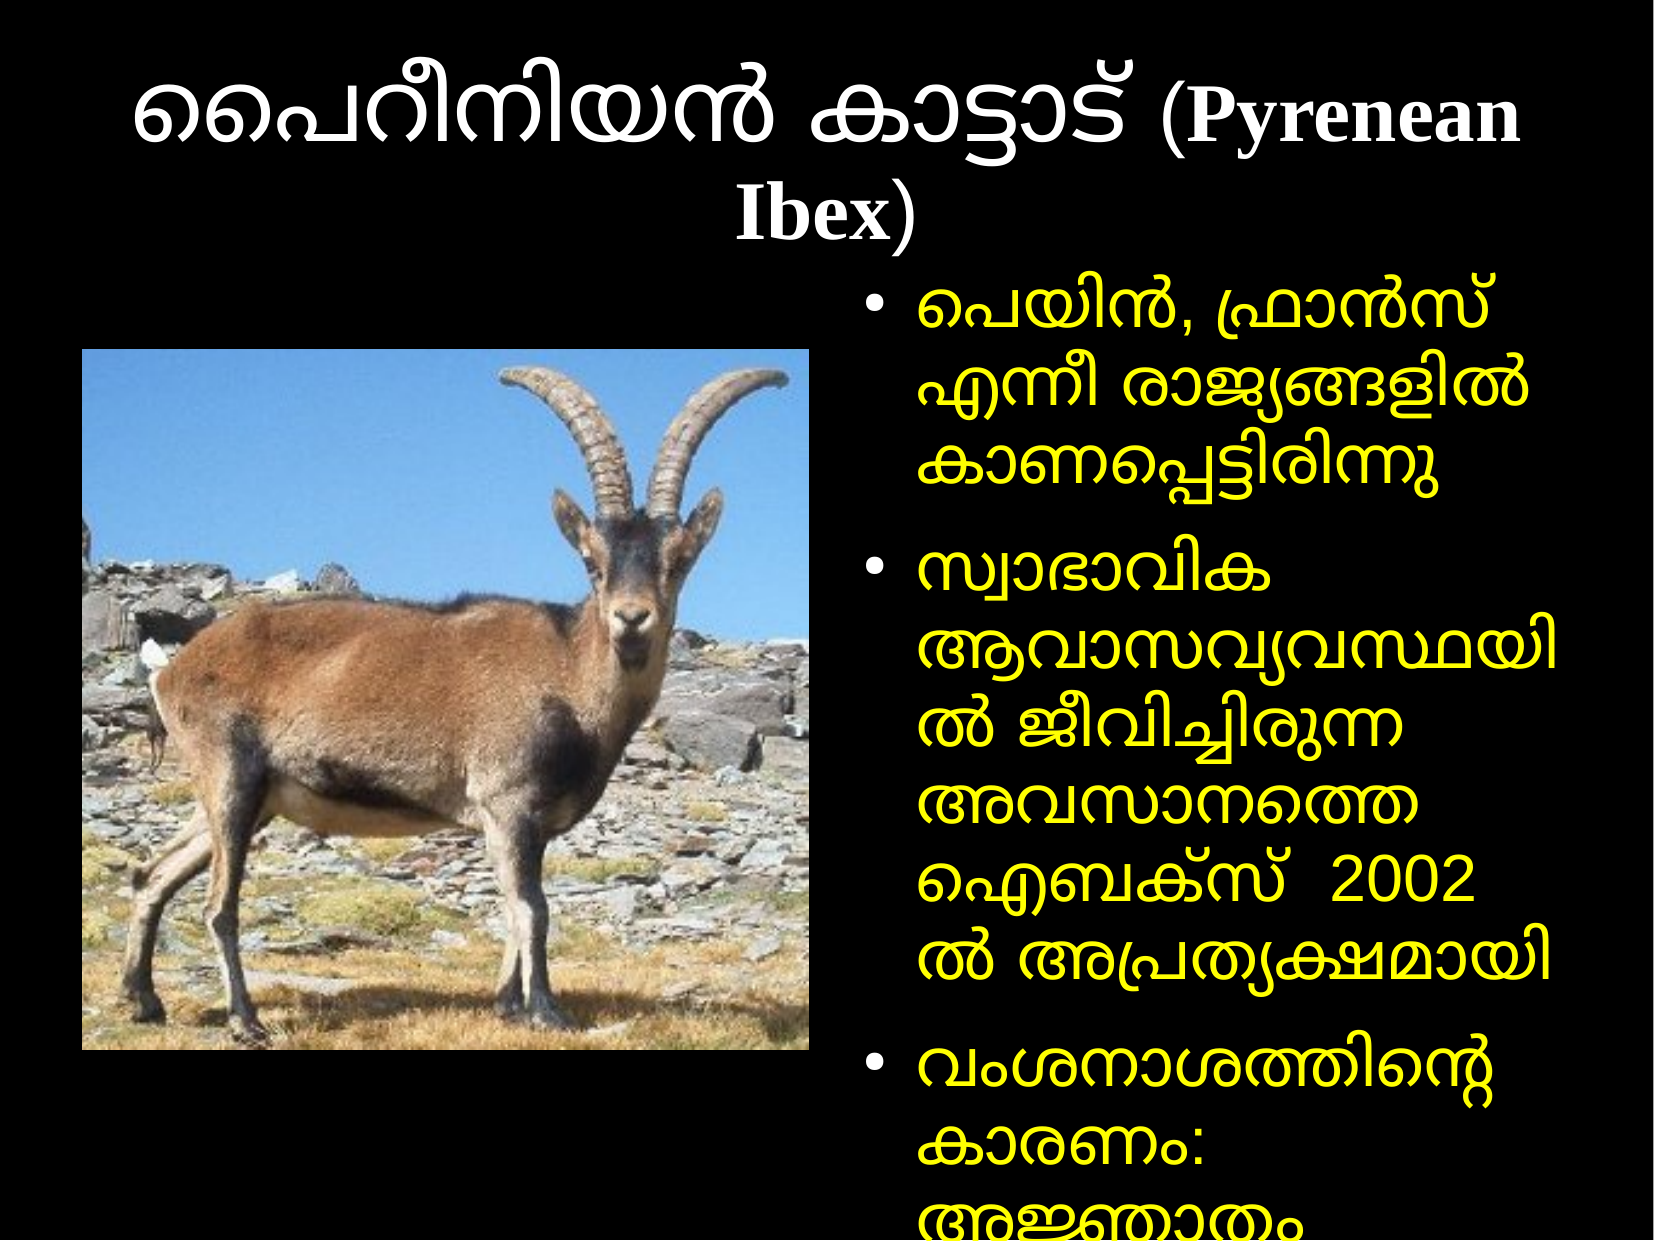

# പൈറീനിയന്‍ കാട്ടാട് (Pyrenean Ibex)
പെയിന്‍, ഫ്രാന്‍സ് എന്നീ രാജ്യങ്ങളില്‍ കാണപ്പെട്ടിരിന്നു
സ്വാഭാവിക ആവാസവ്യവസ്ഥയില്‍ ജീവിച്ചിരുന്ന അവസാനത്തെ ഐബക്സ് 2002 ല്‍ അപ്രത്യക്ഷമായി
വംശനാശത്തിന്റെ കാരണം: അജ്ഞാതം